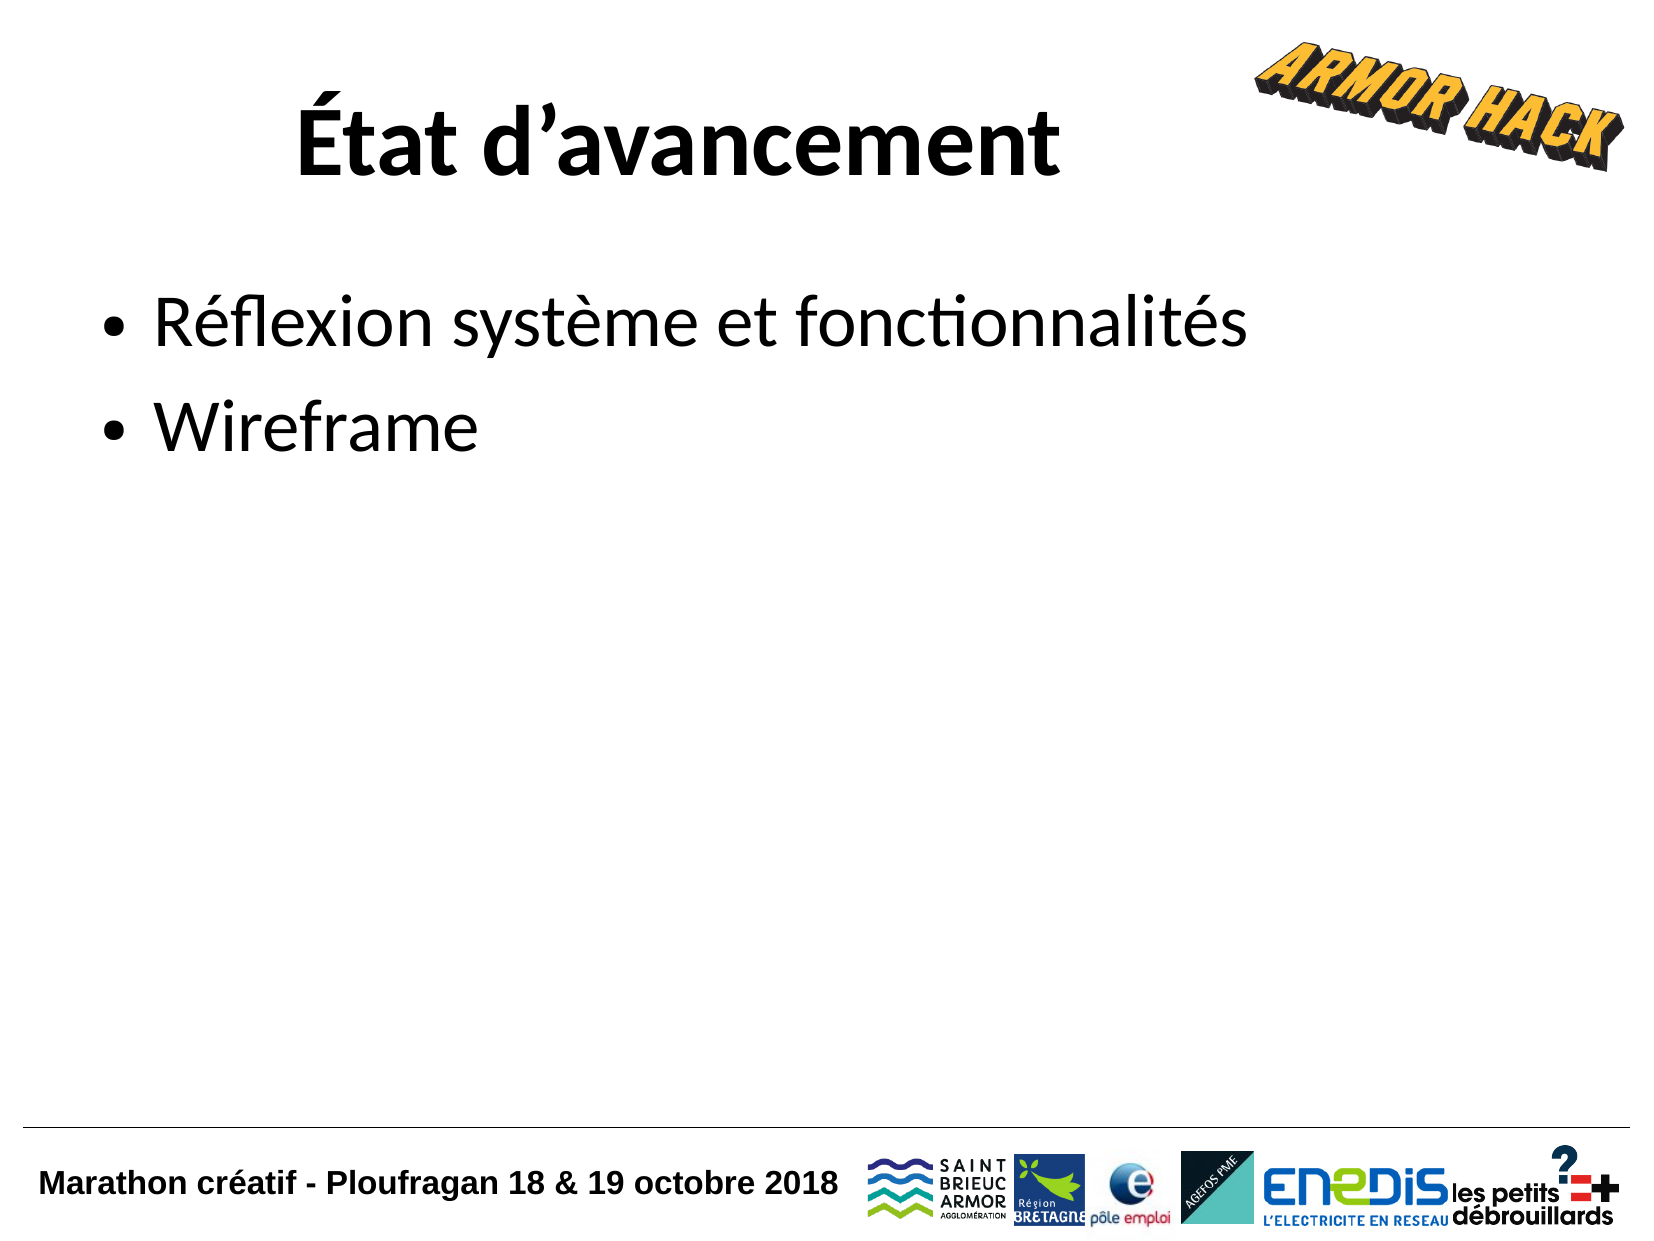

# État d’avancement
Réflexion système et fonctionnalités
Wireframe
Marathon créatif - Ploufragan 18 & 19 octobre 2018